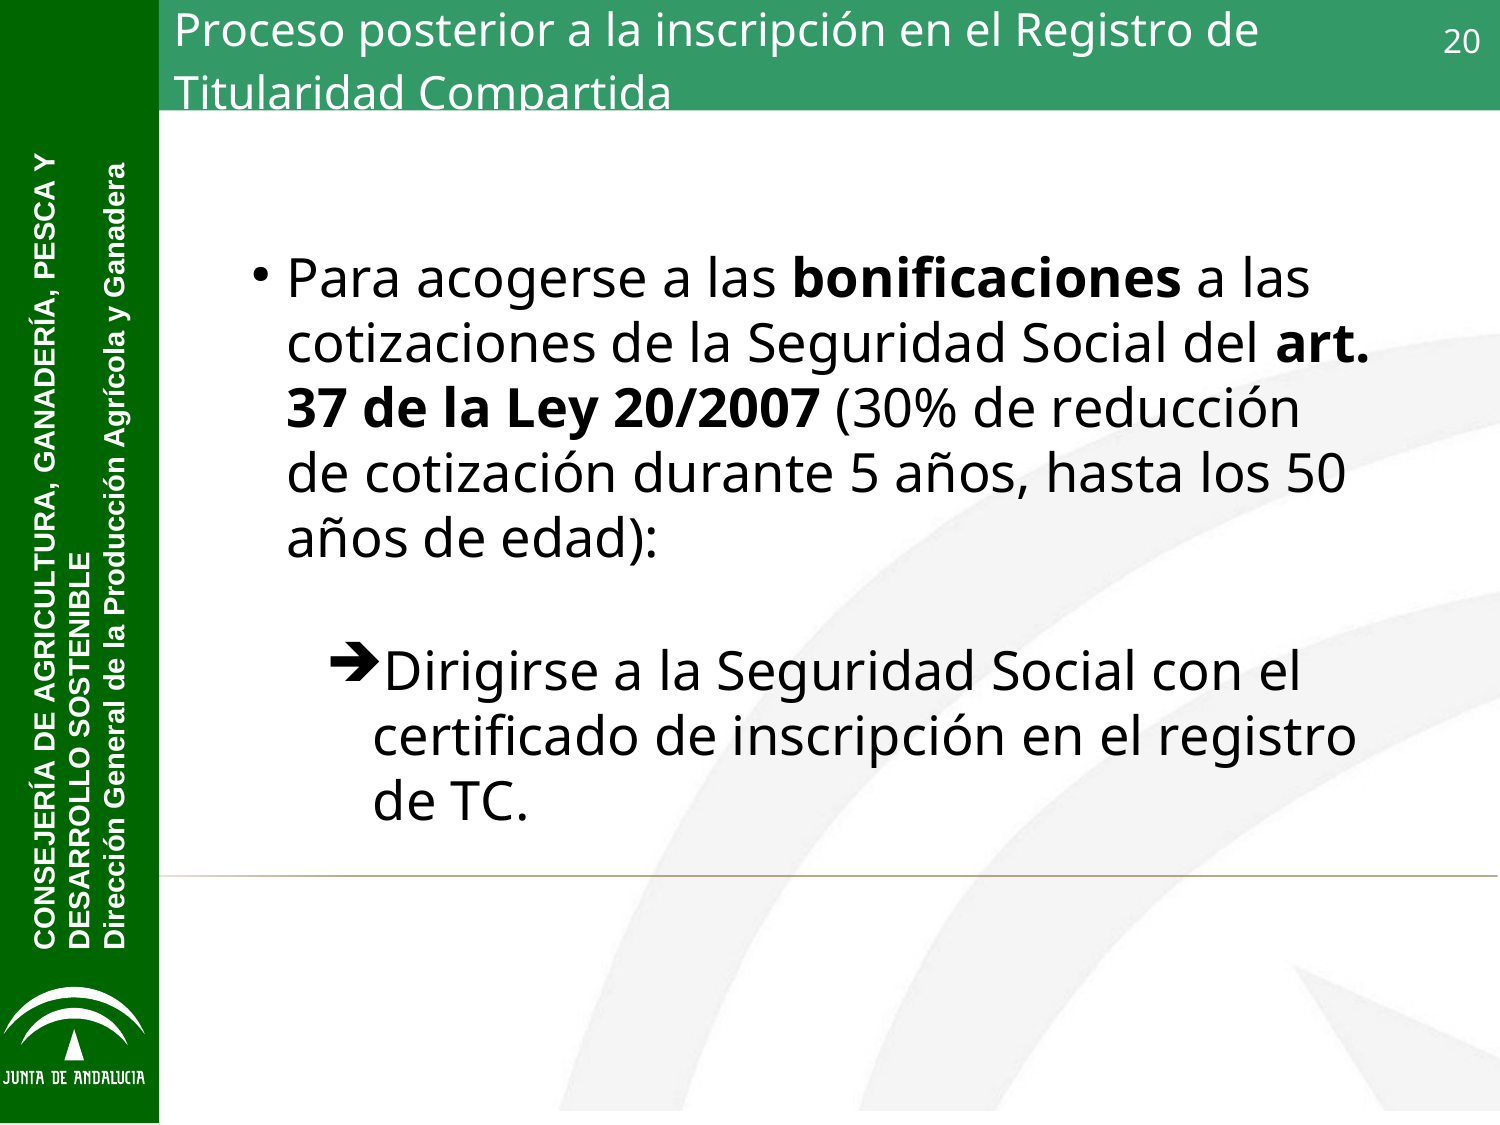

Proceso posterior a la inscripción en el Registro de Titularidad Compartida
20
Para acogerse a las bonificaciones a las cotizaciones de la Seguridad Social del art. 37 de la Ley 20/2007 (30% de reducción de cotización durante 5 años, hasta los 50 años de edad):
Dirigirse a la Seguridad Social con el certificado de inscripción en el registro de TC.